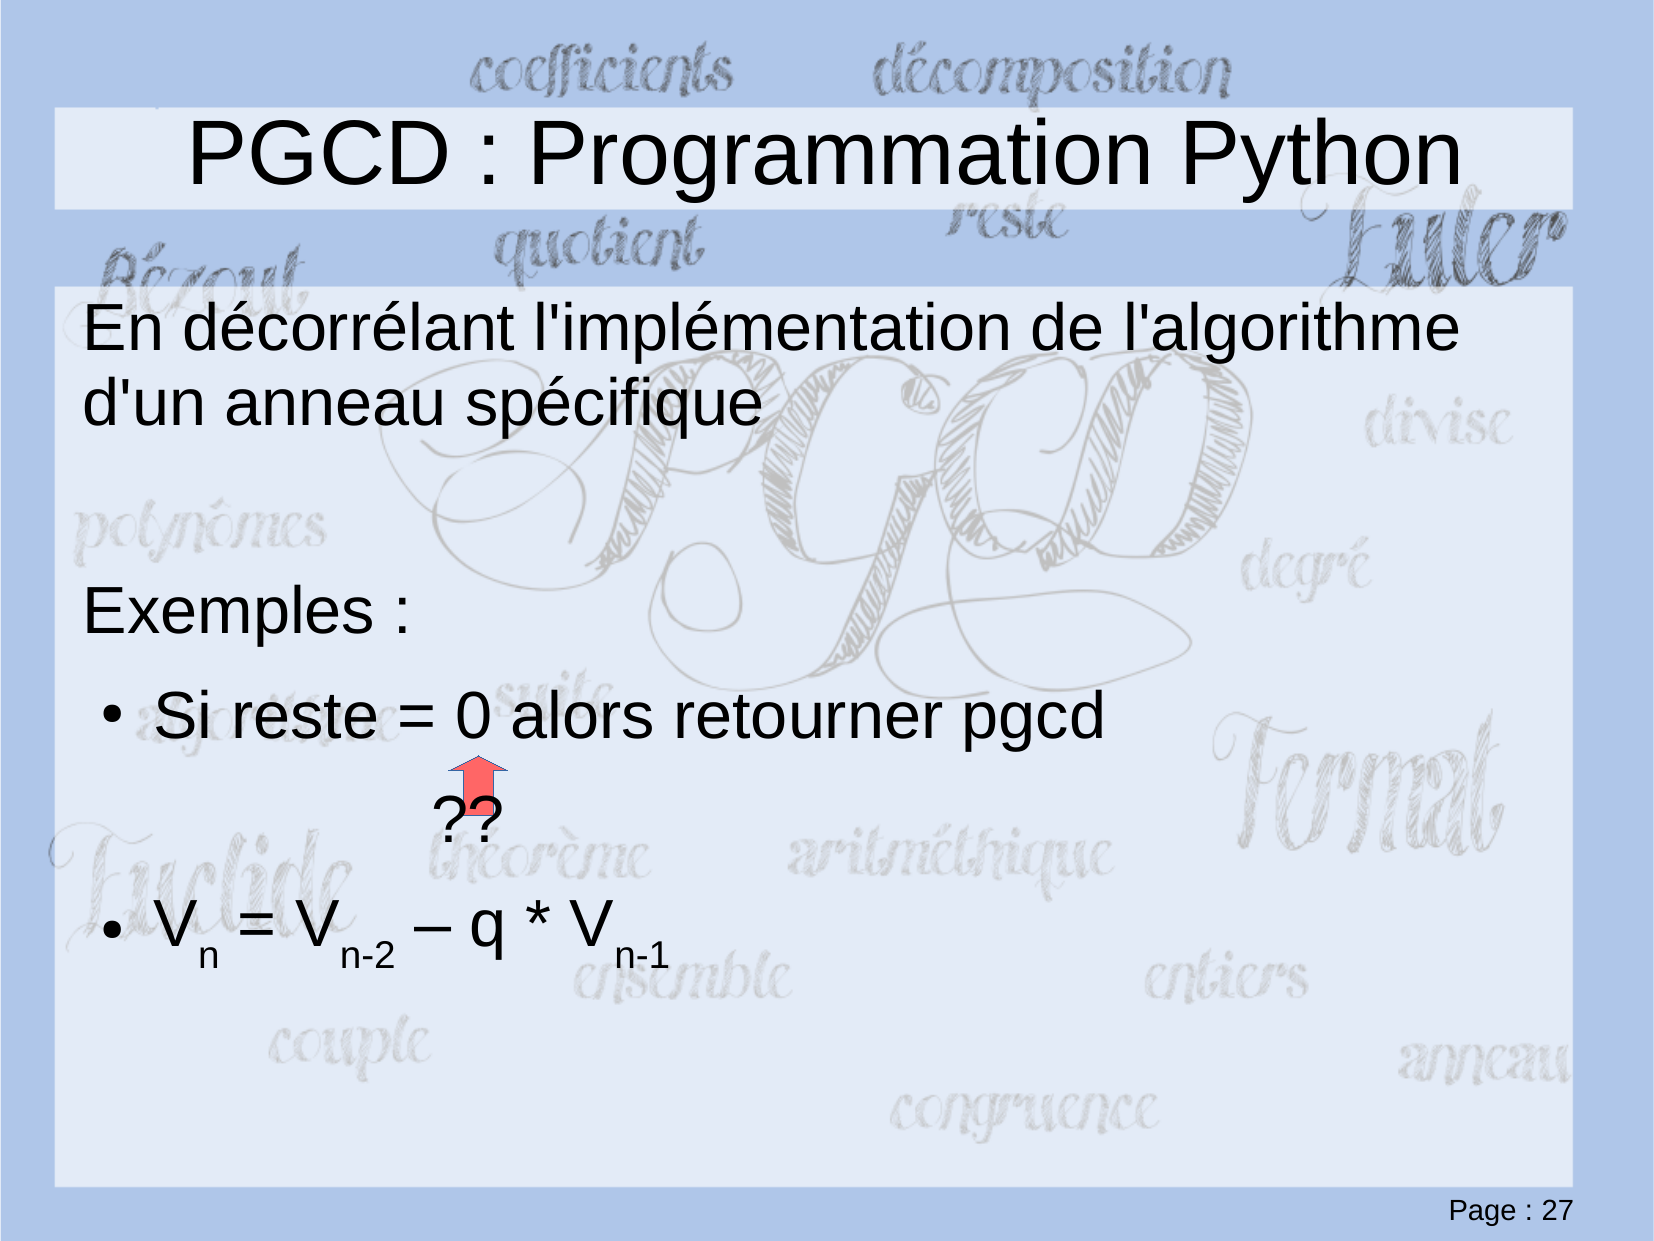

# PGCD : Programmation Python
En décorrélant l'implémentation de l'algorithme d'un anneau spécifique
Exemples :
Si reste = 0 alors retourner pgcd
   ??
Vn = Vn-2 – q * Vn-1